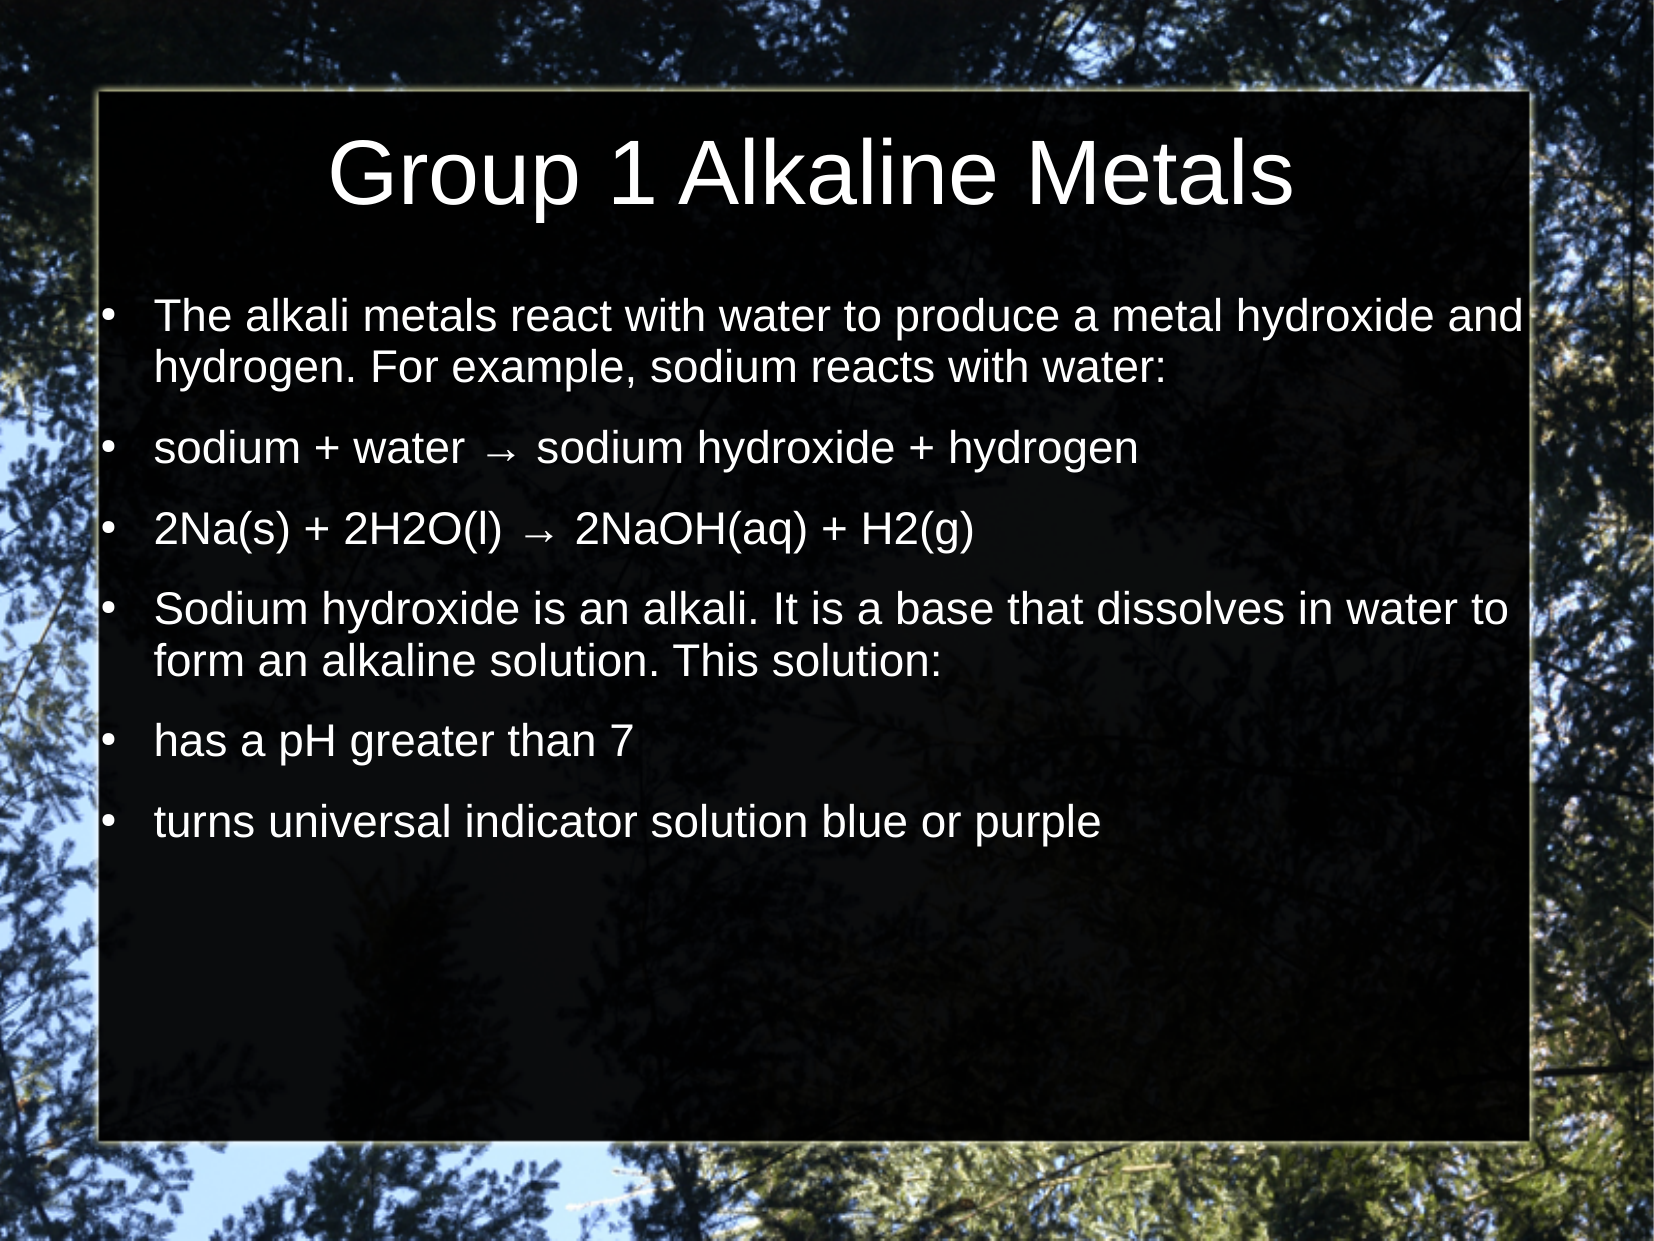

# Group 1 Alkaline Metals
The alkali metals react with water to produce a metal hydroxide and hydrogen. For example, sodium reacts with water:
sodium + water → sodium hydroxide + hydrogen
2Na(s) + 2H2O(l) → 2NaOH(aq) + H2(g)
Sodium hydroxide is an alkali. It is a base that dissolves in water to form an alkaline solution. This solution:
has a pH greater than 7
turns universal indicator solution blue or purple